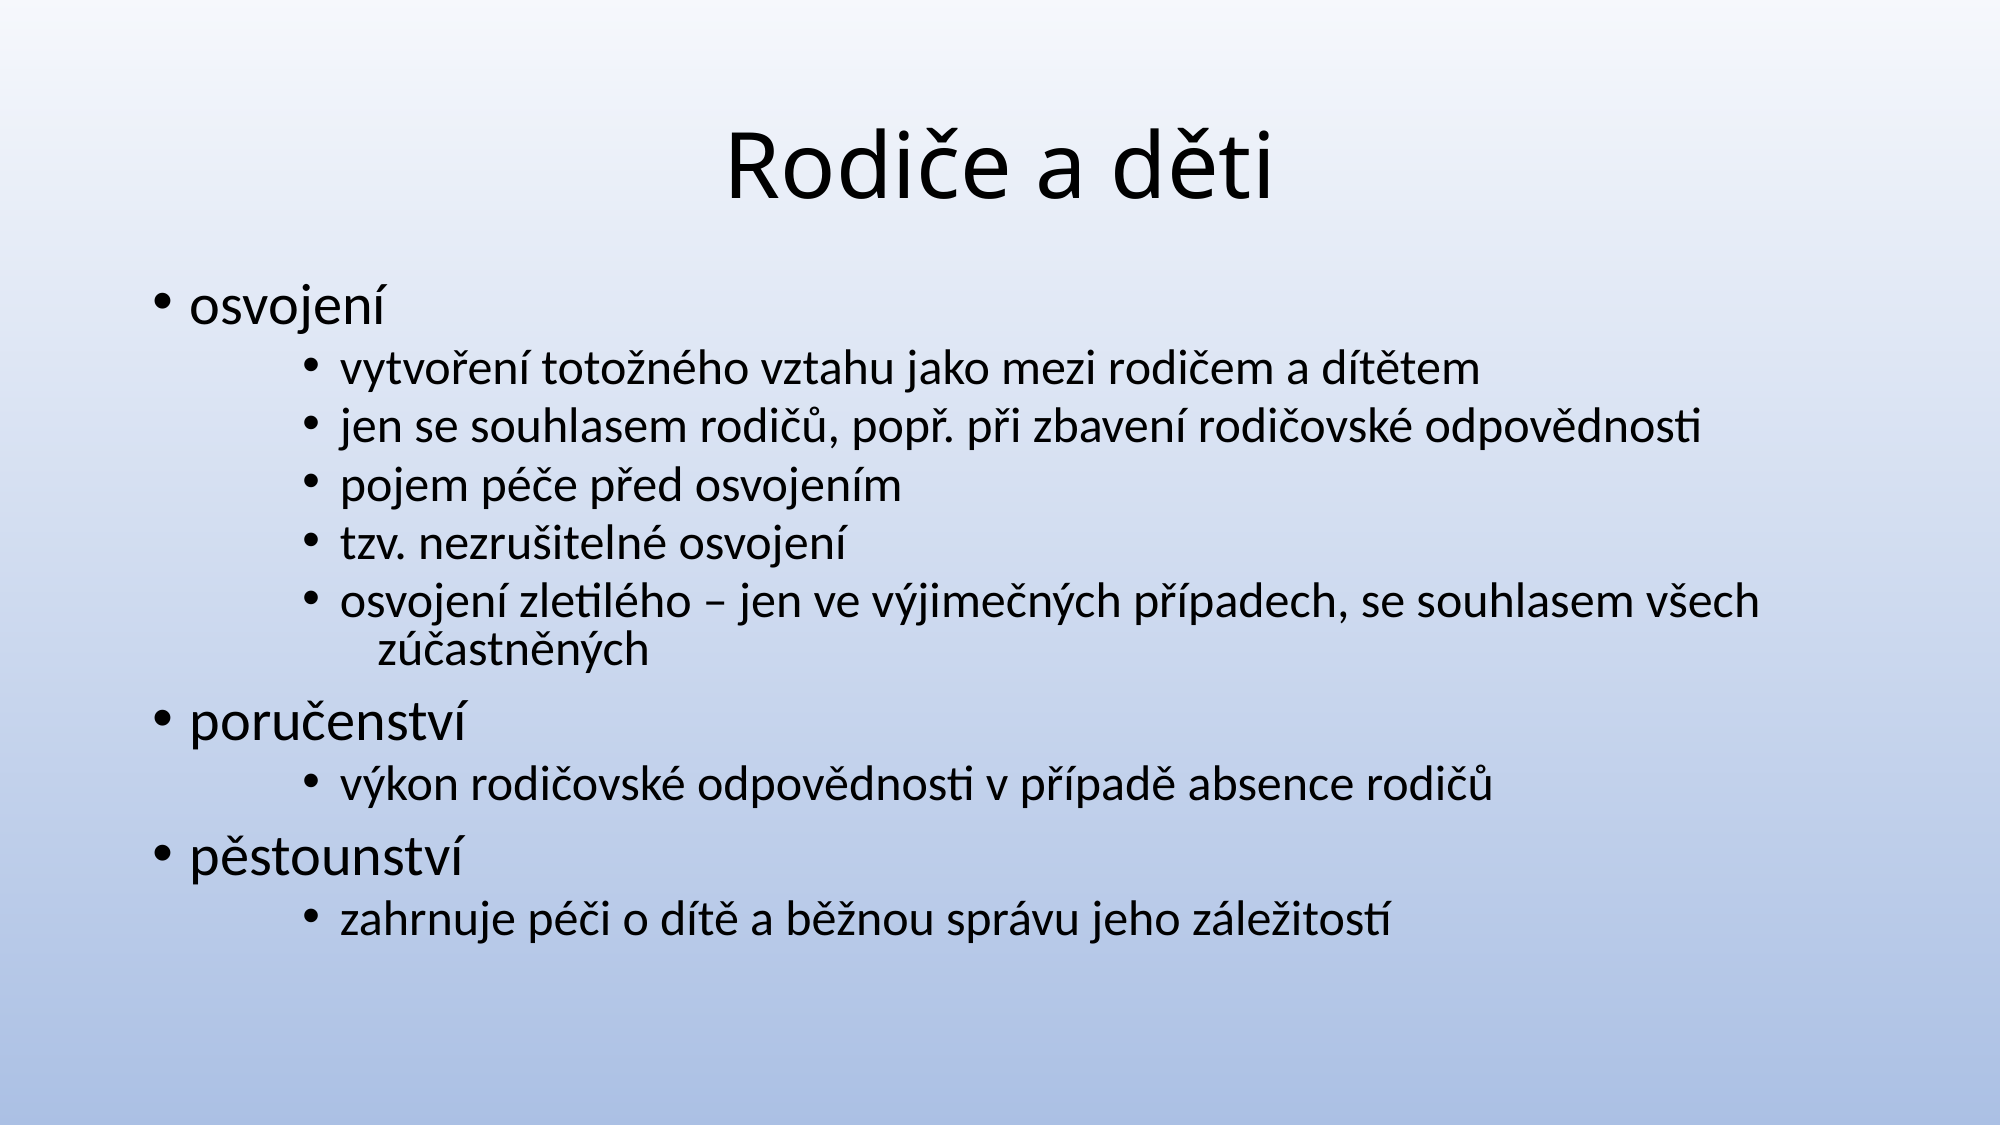

# Rodiče a děti
osvojení
vytvoření totožného vztahu jako mezi rodičem a dítětem
jen se souhlasem rodičů, popř. při zbavení rodičovské odpovědnosti
pojem péče před osvojením
tzv. nezrušitelné osvojení
osvojení zletilého – jen ve výjimečných případech, se souhlasem všech zúčastněných
poručenství
výkon rodičovské odpovědnosti v případě absence rodičů
pěstounství
zahrnuje péči o dítě a běžnou správu jeho záležitostí